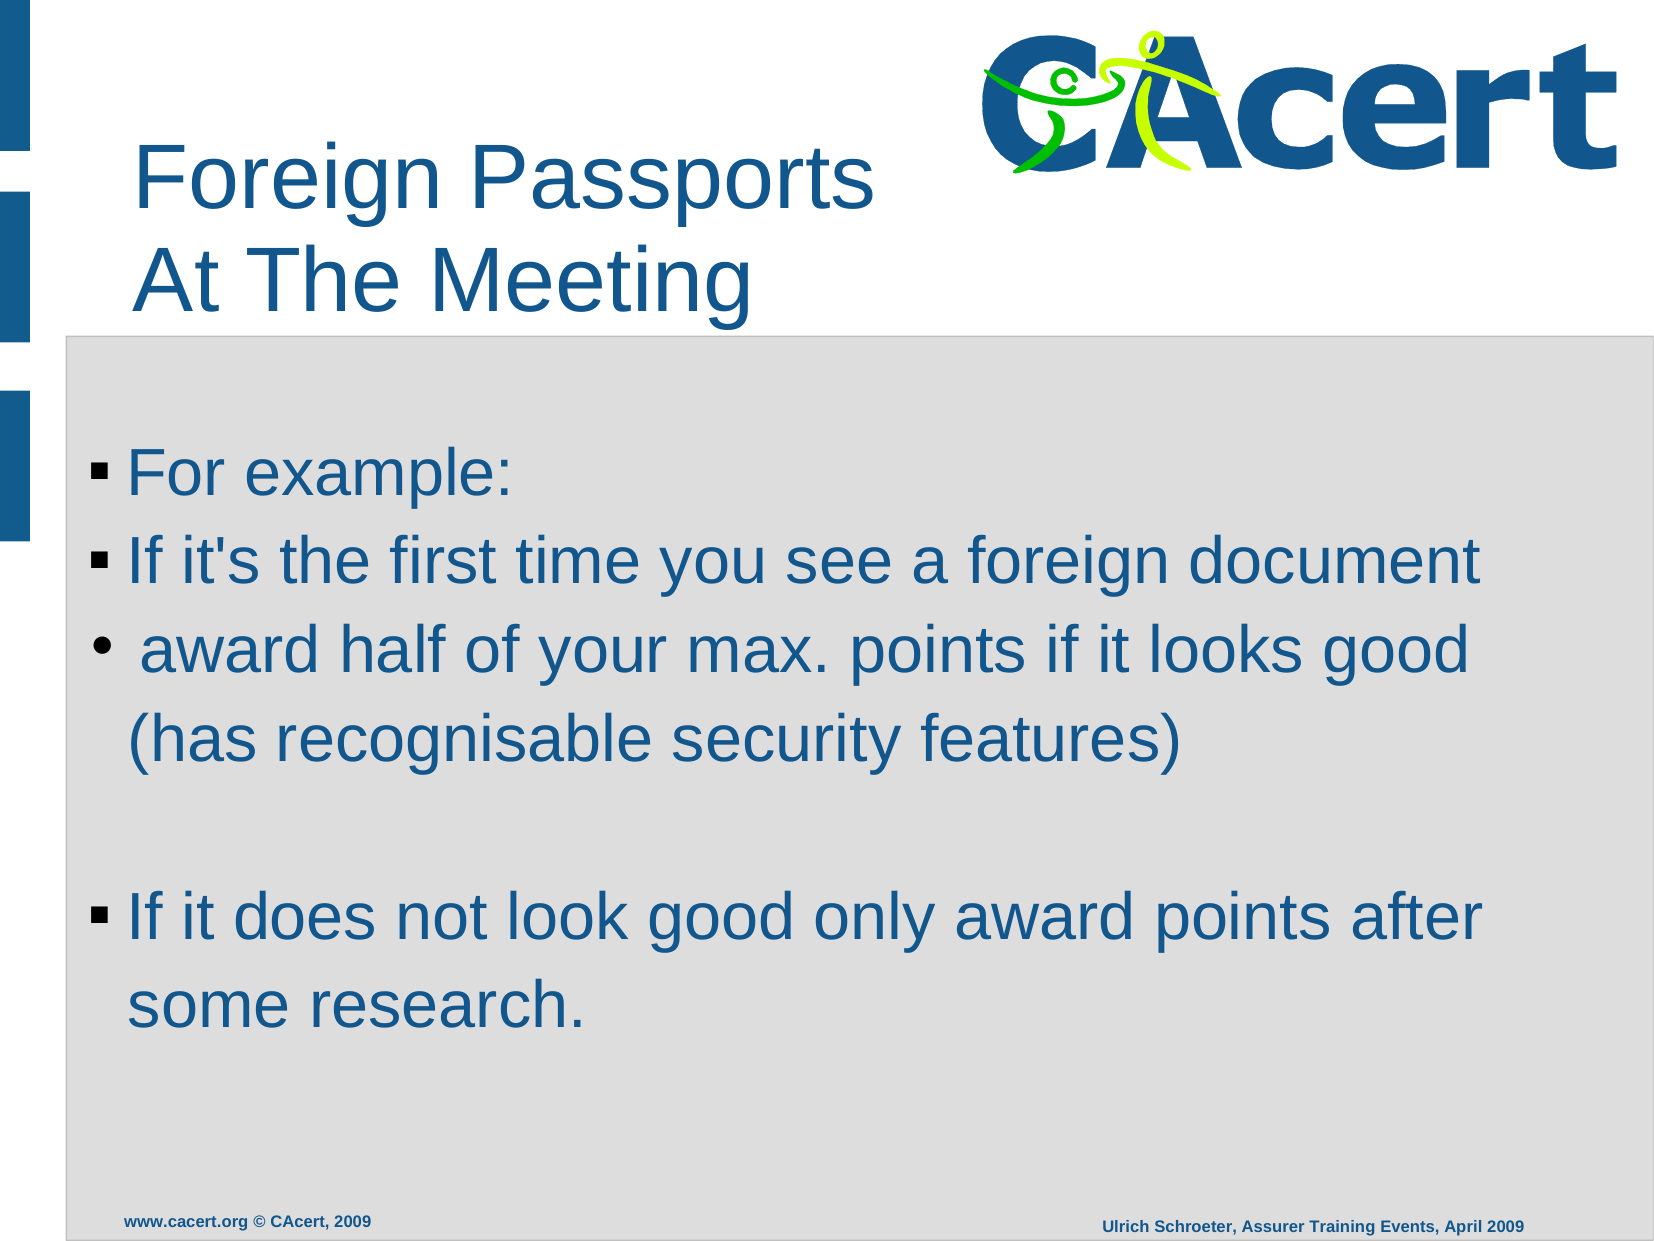

Foreign Passports
At The Meeting
 For example:
 If it's the first time you see a foreign document
 award half of your max. points if it looks good
 (has recognisable security features)
 If it does not look good only award points after
 some research.